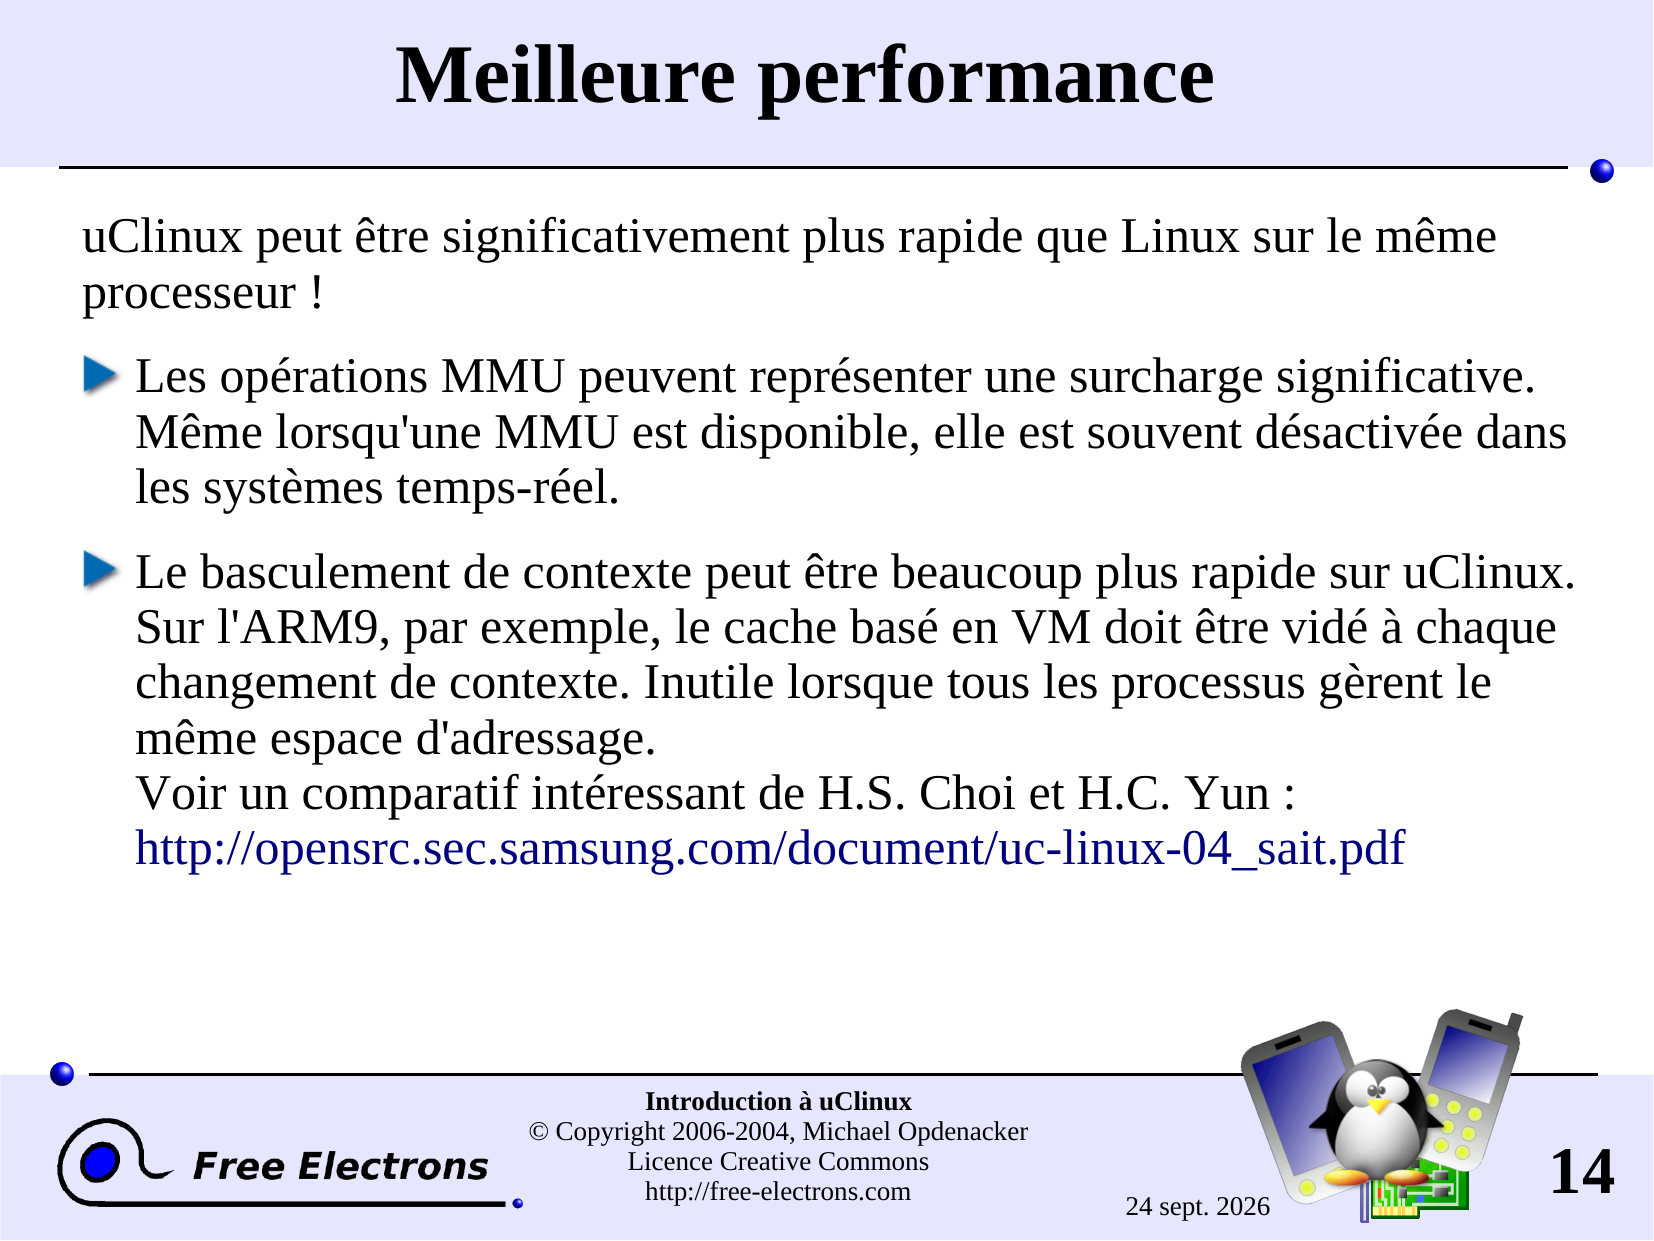

# Meilleure performance
uClinux peut être significativement plus rapide que Linux sur le même processeur !
Les opérations MMU peuvent représenter une surcharge significative. Même lorsqu'une MMU est disponible, elle est souvent désactivée dans les systèmes temps-réel.
Le basculement de contexte peut être beaucoup plus rapide sur uClinux. Sur l'ARM9, par exemple, le cache basé en VM doit être vidé à chaque changement de contexte. Inutile lorsque tous les processus gèrent le même espace d'adressage.
Voir un comparatif intéressant de H.S. Choi et H.C. Yun : http://opensrc.sec.samsung.com/document/uc-linux-04_sait.pdf